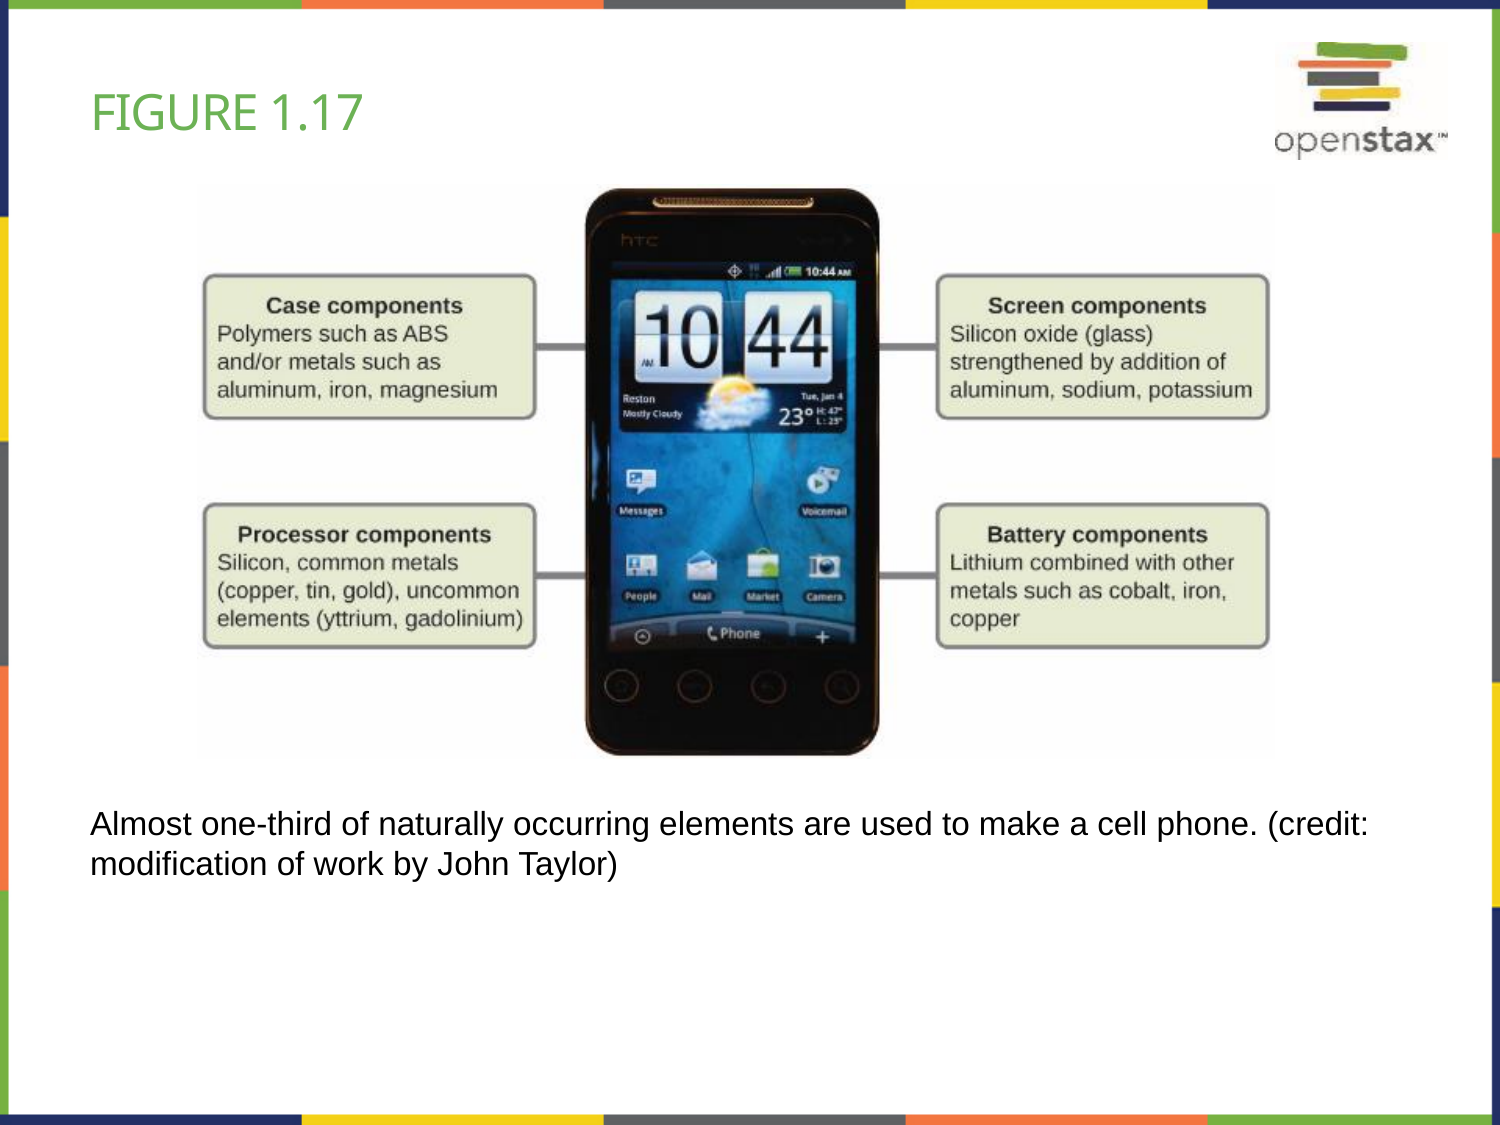

# Figure 1.17
Almost one-third of naturally occurring elements are used to make a cell phone. (credit: modification of work by John Taylor)